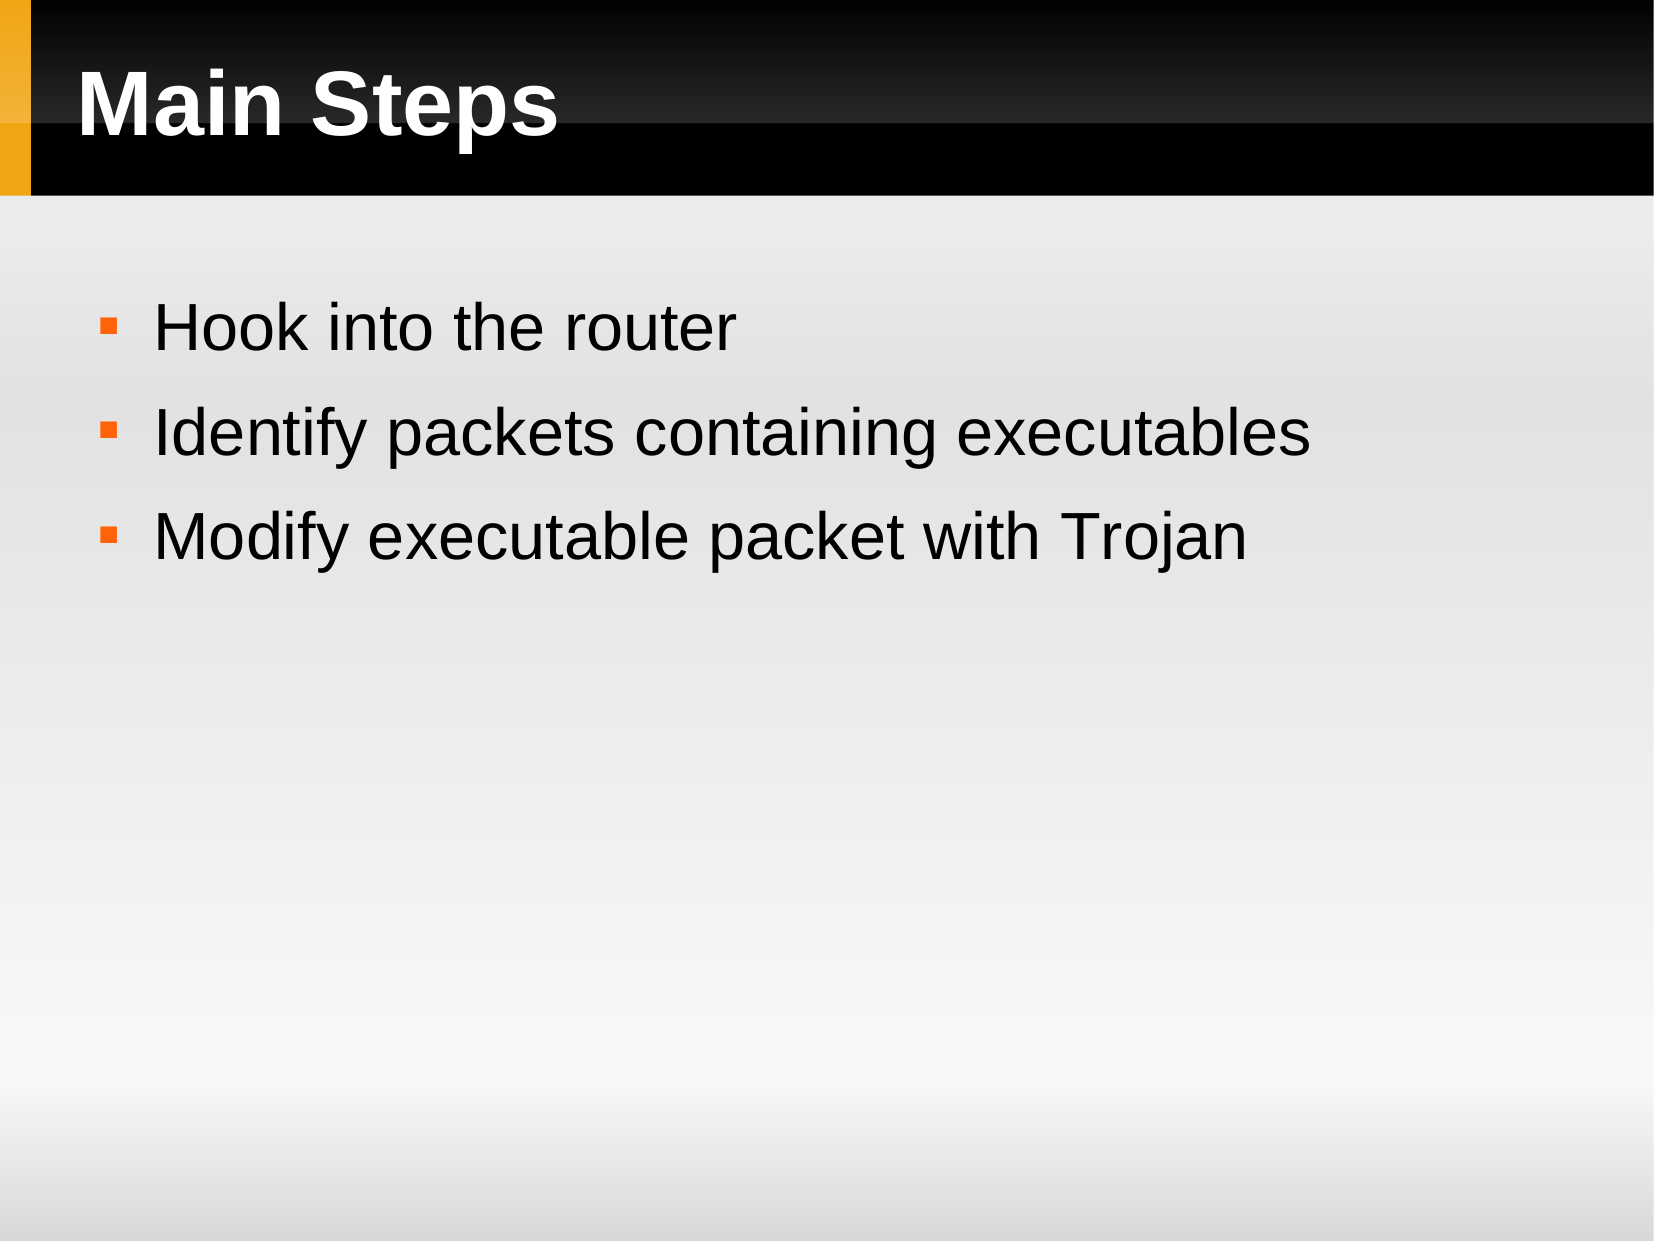

# Main Steps
Hook into the router
Identify packets containing executables
Modify executable packet with Trojan